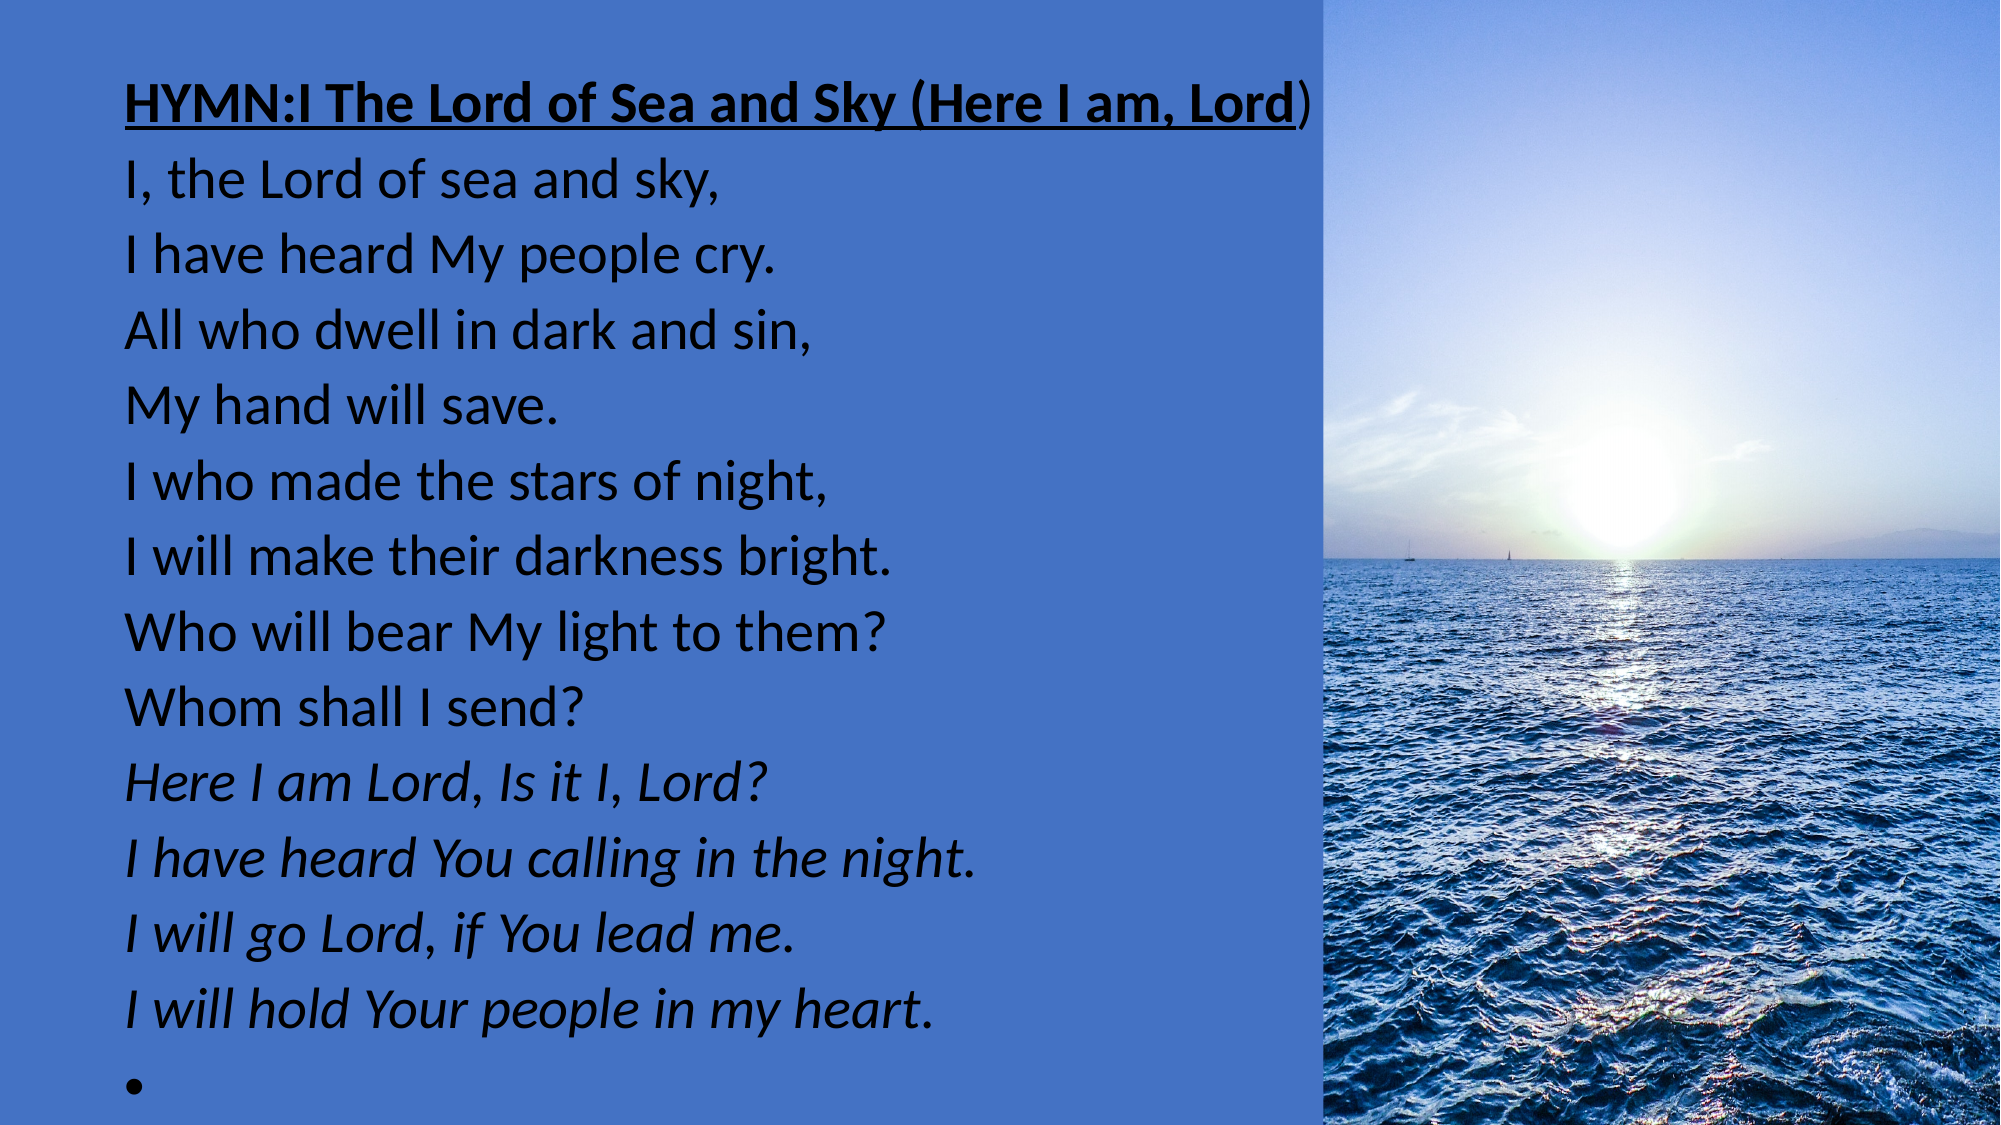

HYMN:I The Lord of Sea and Sky (Here I am, Lord)
I, the Lord of sea and sky,
I have heard My people cry.
All who dwell in dark and sin,
My hand will save.
I who made the stars of night,
I will make their darkness bright.
Who will bear My light to them?
Whom shall I send?
Here I am Lord, Is it I, Lord?
I have heard You calling in the night.
I will go Lord, if You lead me.
I will hold Your people in my heart.